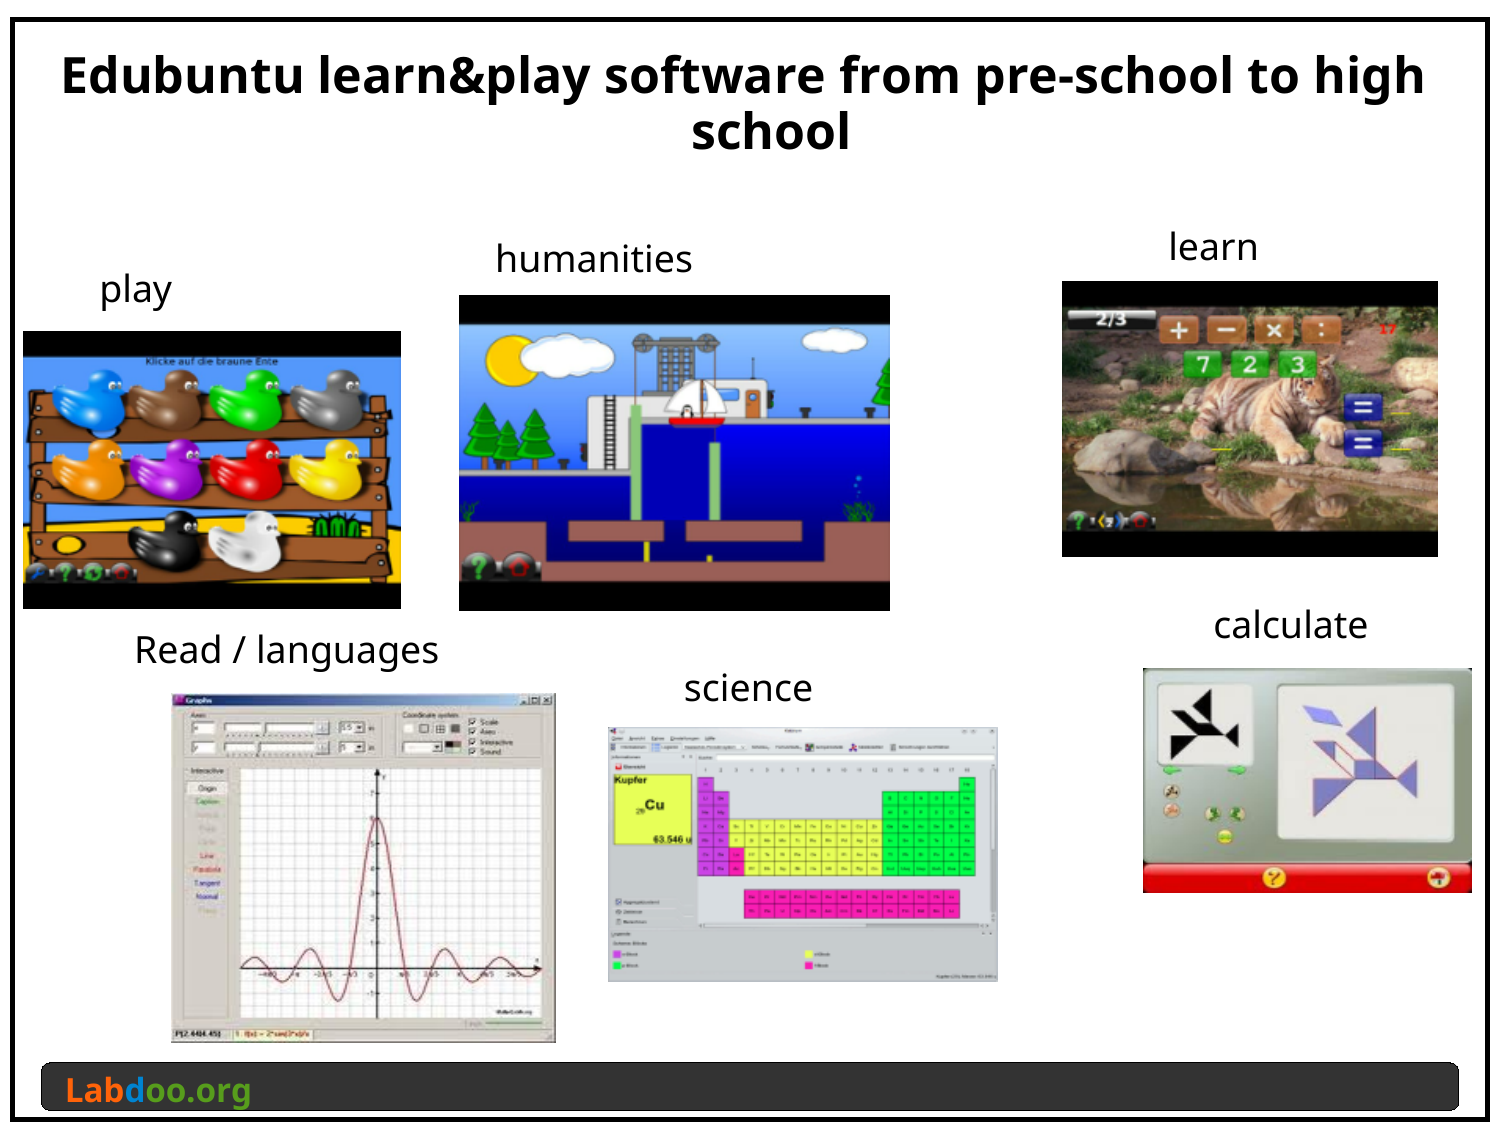

Edubuntu learn&play software from pre-school to high school
learn
humanities
play
calculate
Read / languages
science